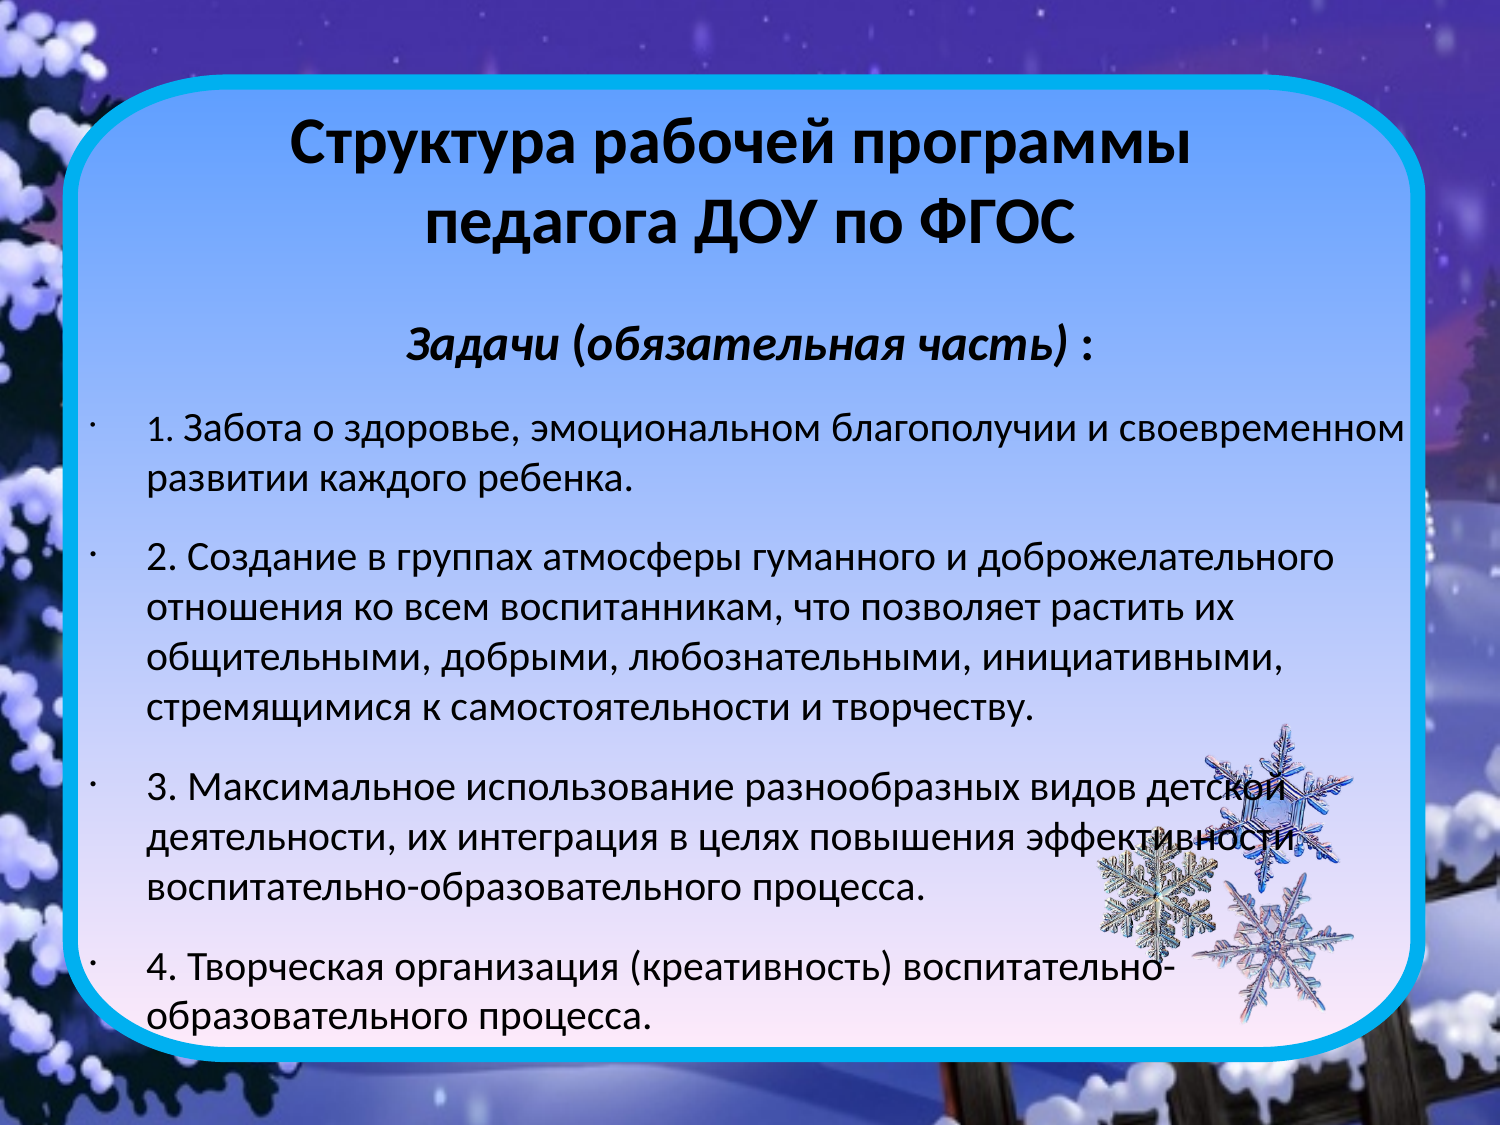

# Структура рабочей программы педагога ДОУ по ФГОС
Задачи (обязательная часть) :
1. Забота о здоровье, эмоциональном благополучии и своевременном развитии каждого ребенка.
2. Создание в группах атмосферы гуманного и доброжелательного отношения ко всем воспитанникам, что позволяет растить их общительными, добрыми, любознательными, инициативными, стремящимися к самостоятельности и творчеству.
3. Максимальное использование разнообразных видов детской деятельности, их интеграция в целях повышения эффективности воспитательно-образовательного процесса.
4. Творческая организация (креативность) воспитательно-образовательного процесса.